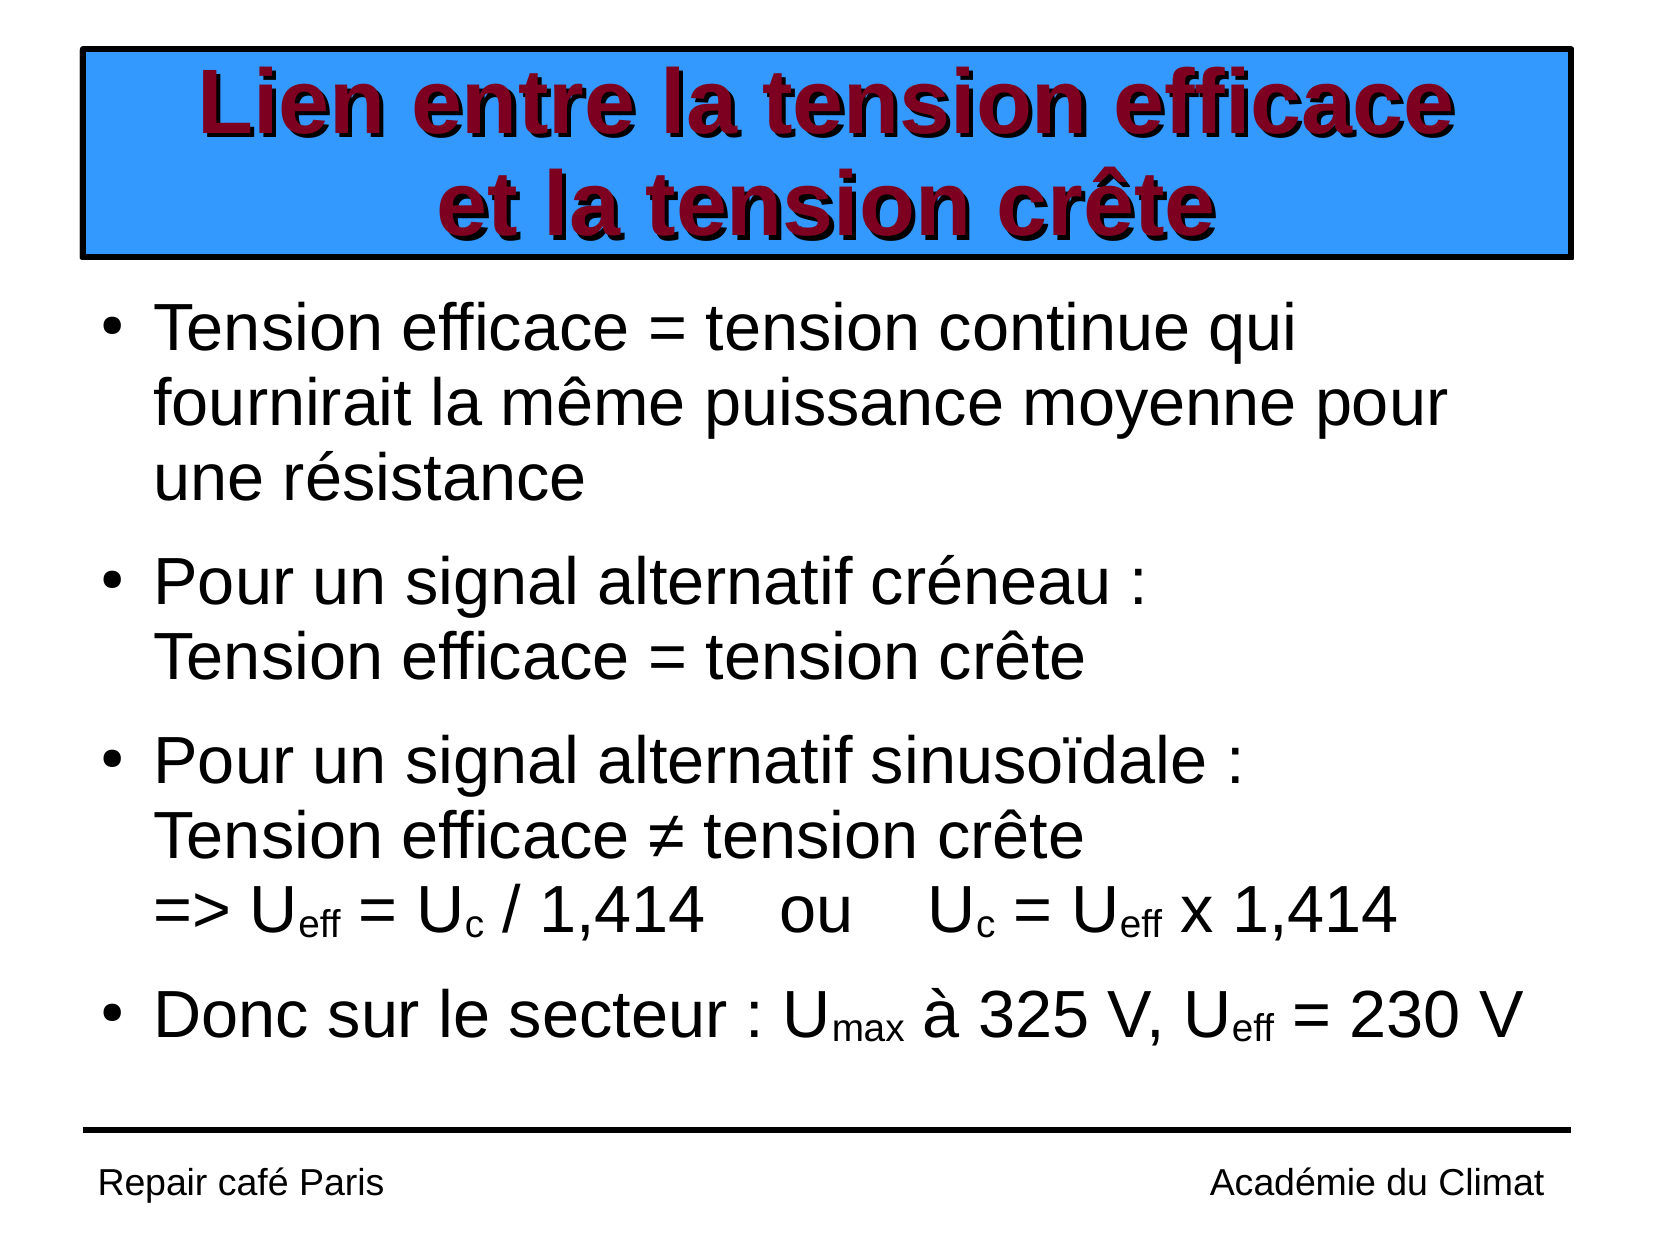

# Lien entre la tension efficace et la tension crête
Tension efficace = tension continue qui fournirait la même puissance moyenne pour une résistance
Pour un signal alternatif créneau :
Tension efficace = tension crête
Pour un signal alternatif sinusoïdale :
Tension efficace ≠ tension crête
=> Ueff = Uc / 1,414 ou Uc = Ueff x 1,414
Donc sur le secteur : Umax à 325 V, Ueff = 230 V
Repair café Paris	Académie du Climat